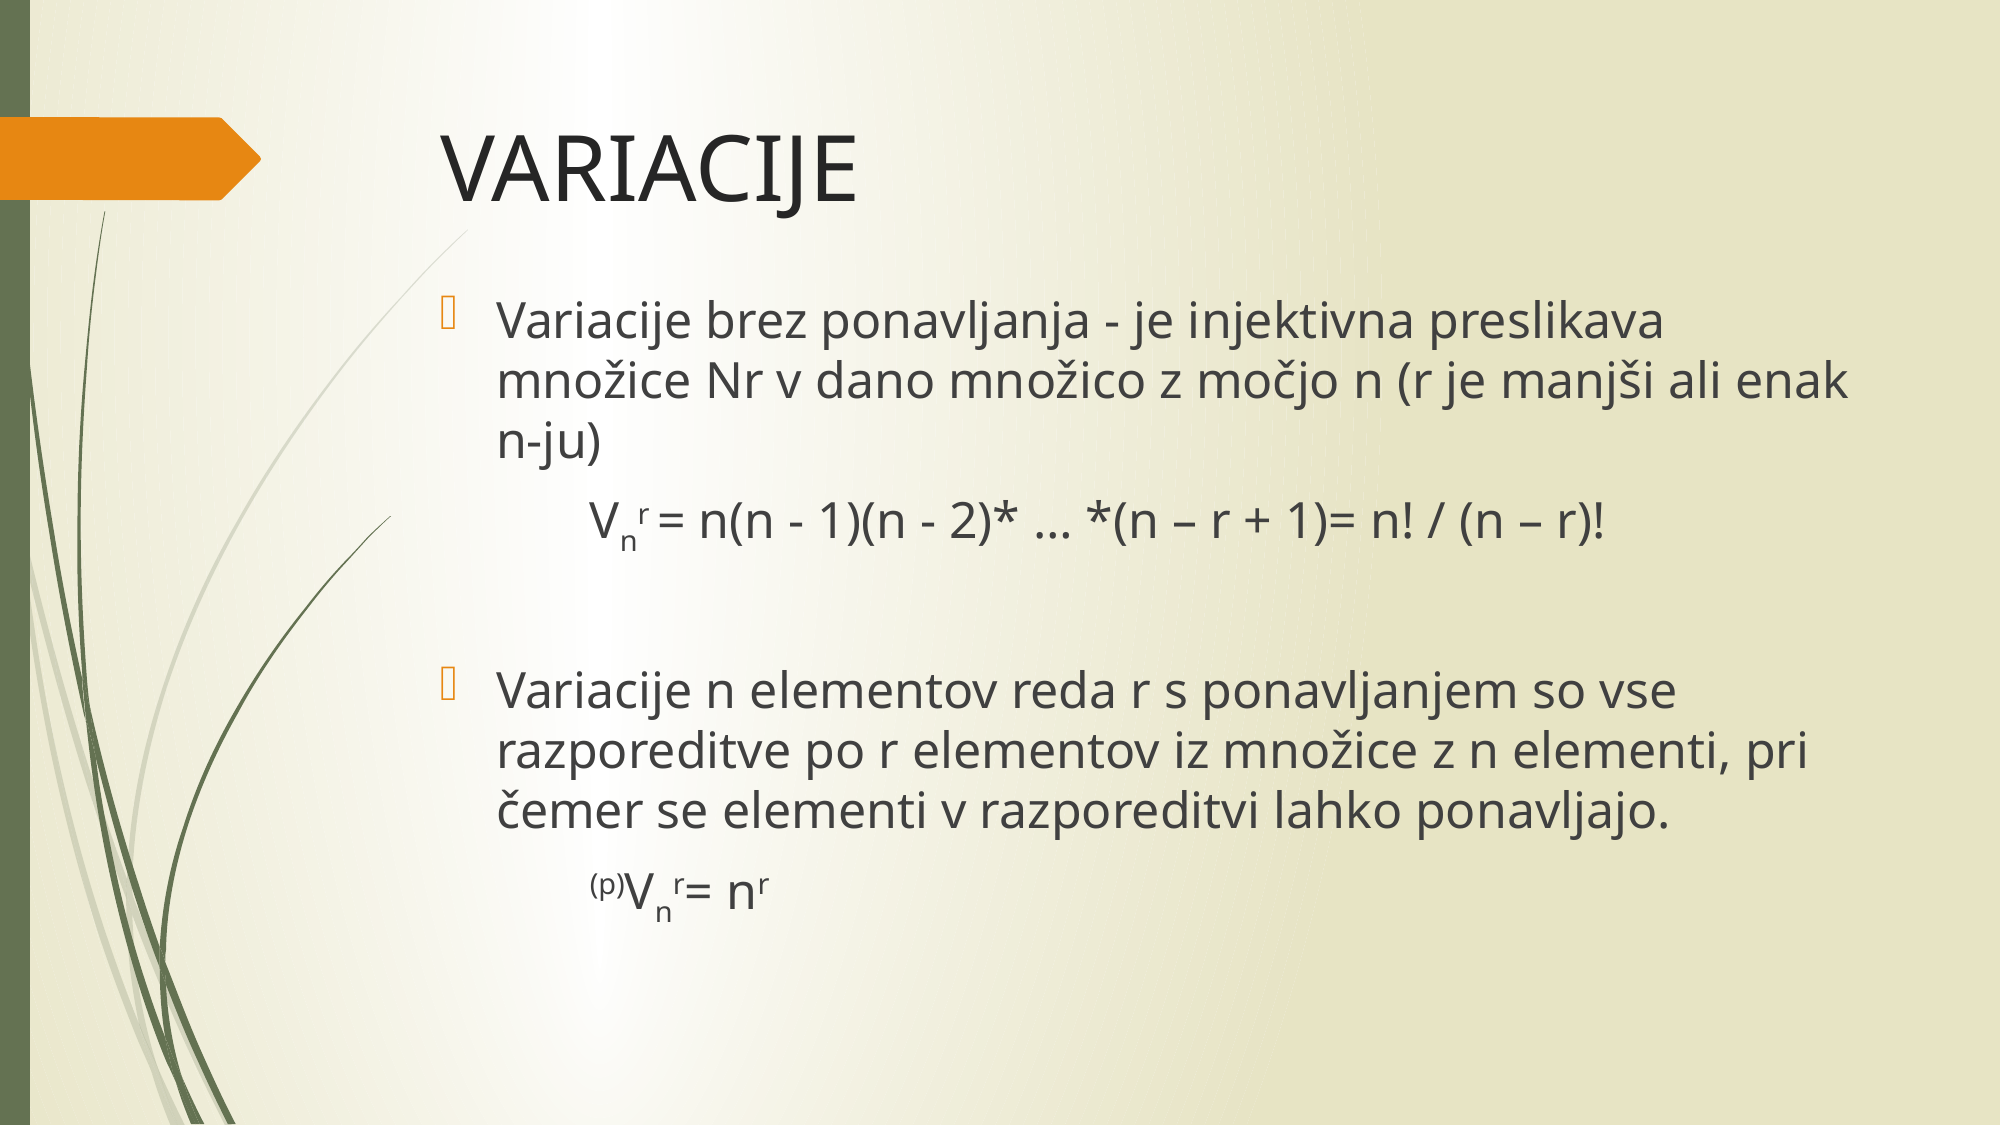

# VARIACIJE
Variacije brez ponavljanja - je injektivna preslikava množice Nr v dano množico z močjo n (r je manjši ali enak n-ju)
		Vnr = n(n - 1)(n - 2)* … *(n – r + 1)= n! / (n – r)!
Variacije n elementov reda r s ponavljanjem so vse razporeditve po r elementov iz množice z n elementi, pri čemer se elementi v razporeditvi lahko ponavljajo.
		(p)Vnr= nr